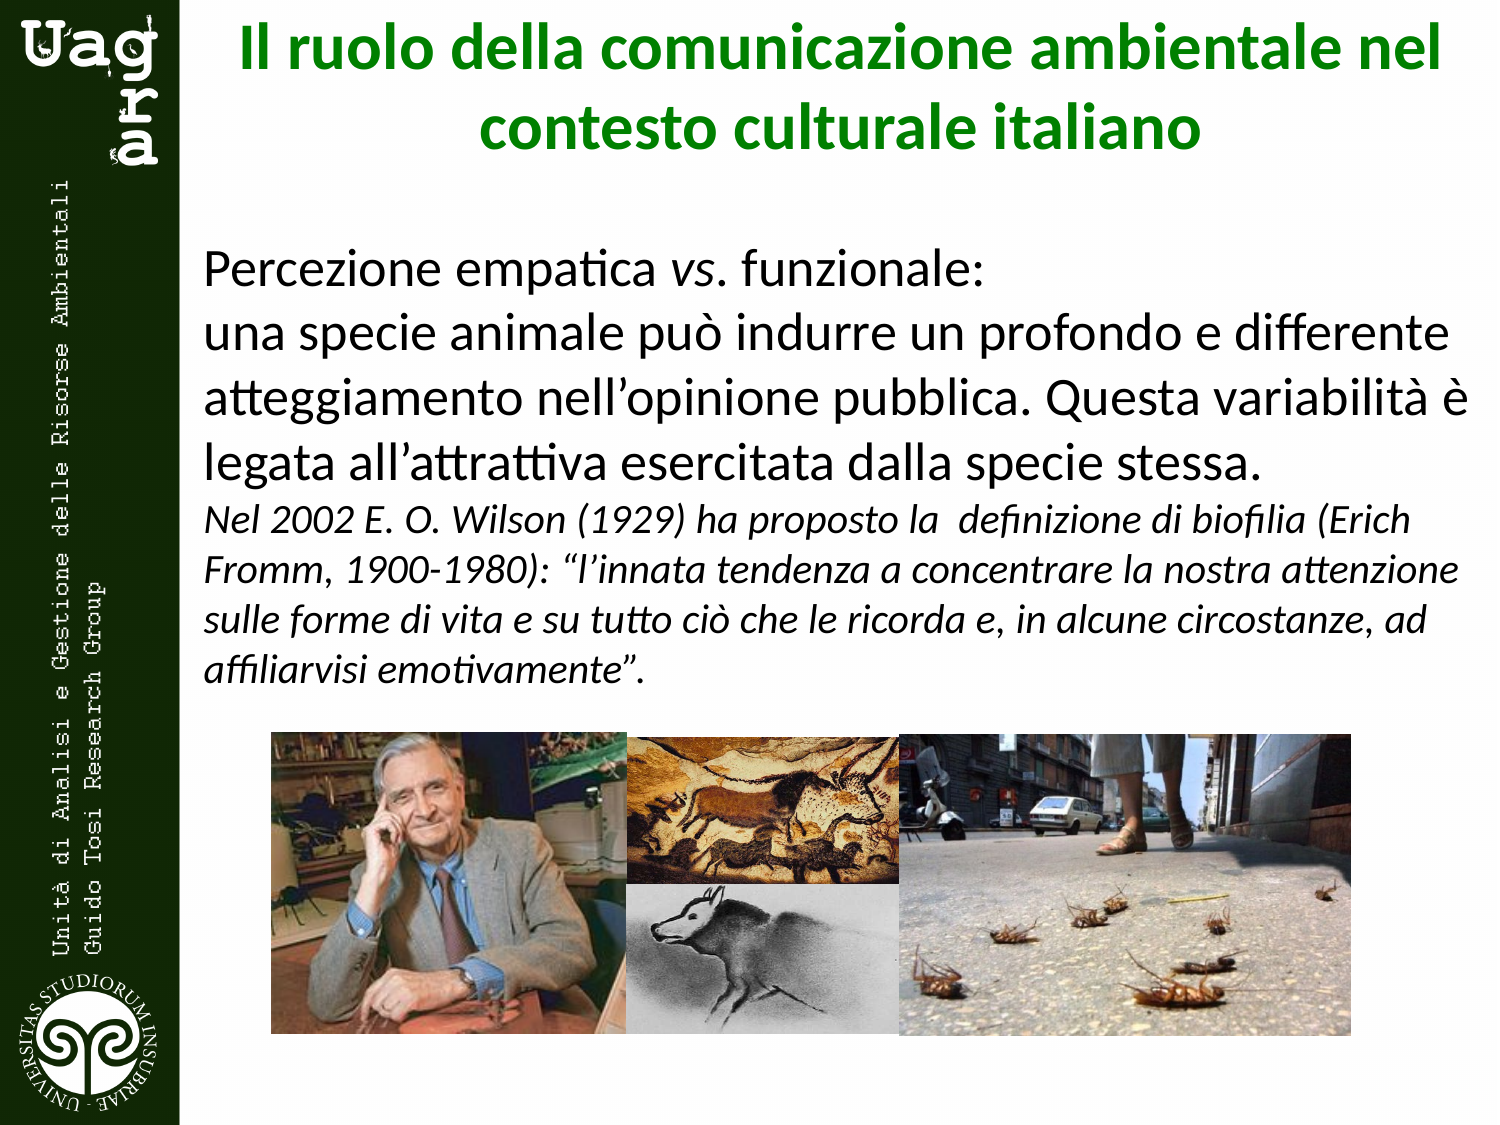

Il ruolo della comunicazione ambientale nel contesto culturale italiano
Percezione empatica vs. funzionale:
una specie animale può indurre un profondo e differente atteggiamento nell’opinione pubblica. Questa variabilità è legata all’attrattiva esercitata dalla specie stessa.
Nel 2002 E. O. Wilson (1929) ha proposto la definizione di biofilia (Erich Fromm, 1900-1980): “l’innata tendenza a concentrare la nostra attenzione sulle forme di vita e su tutto ciò che le ricorda e, in alcune circostanze, ad affiliarvisi emotivamente”.